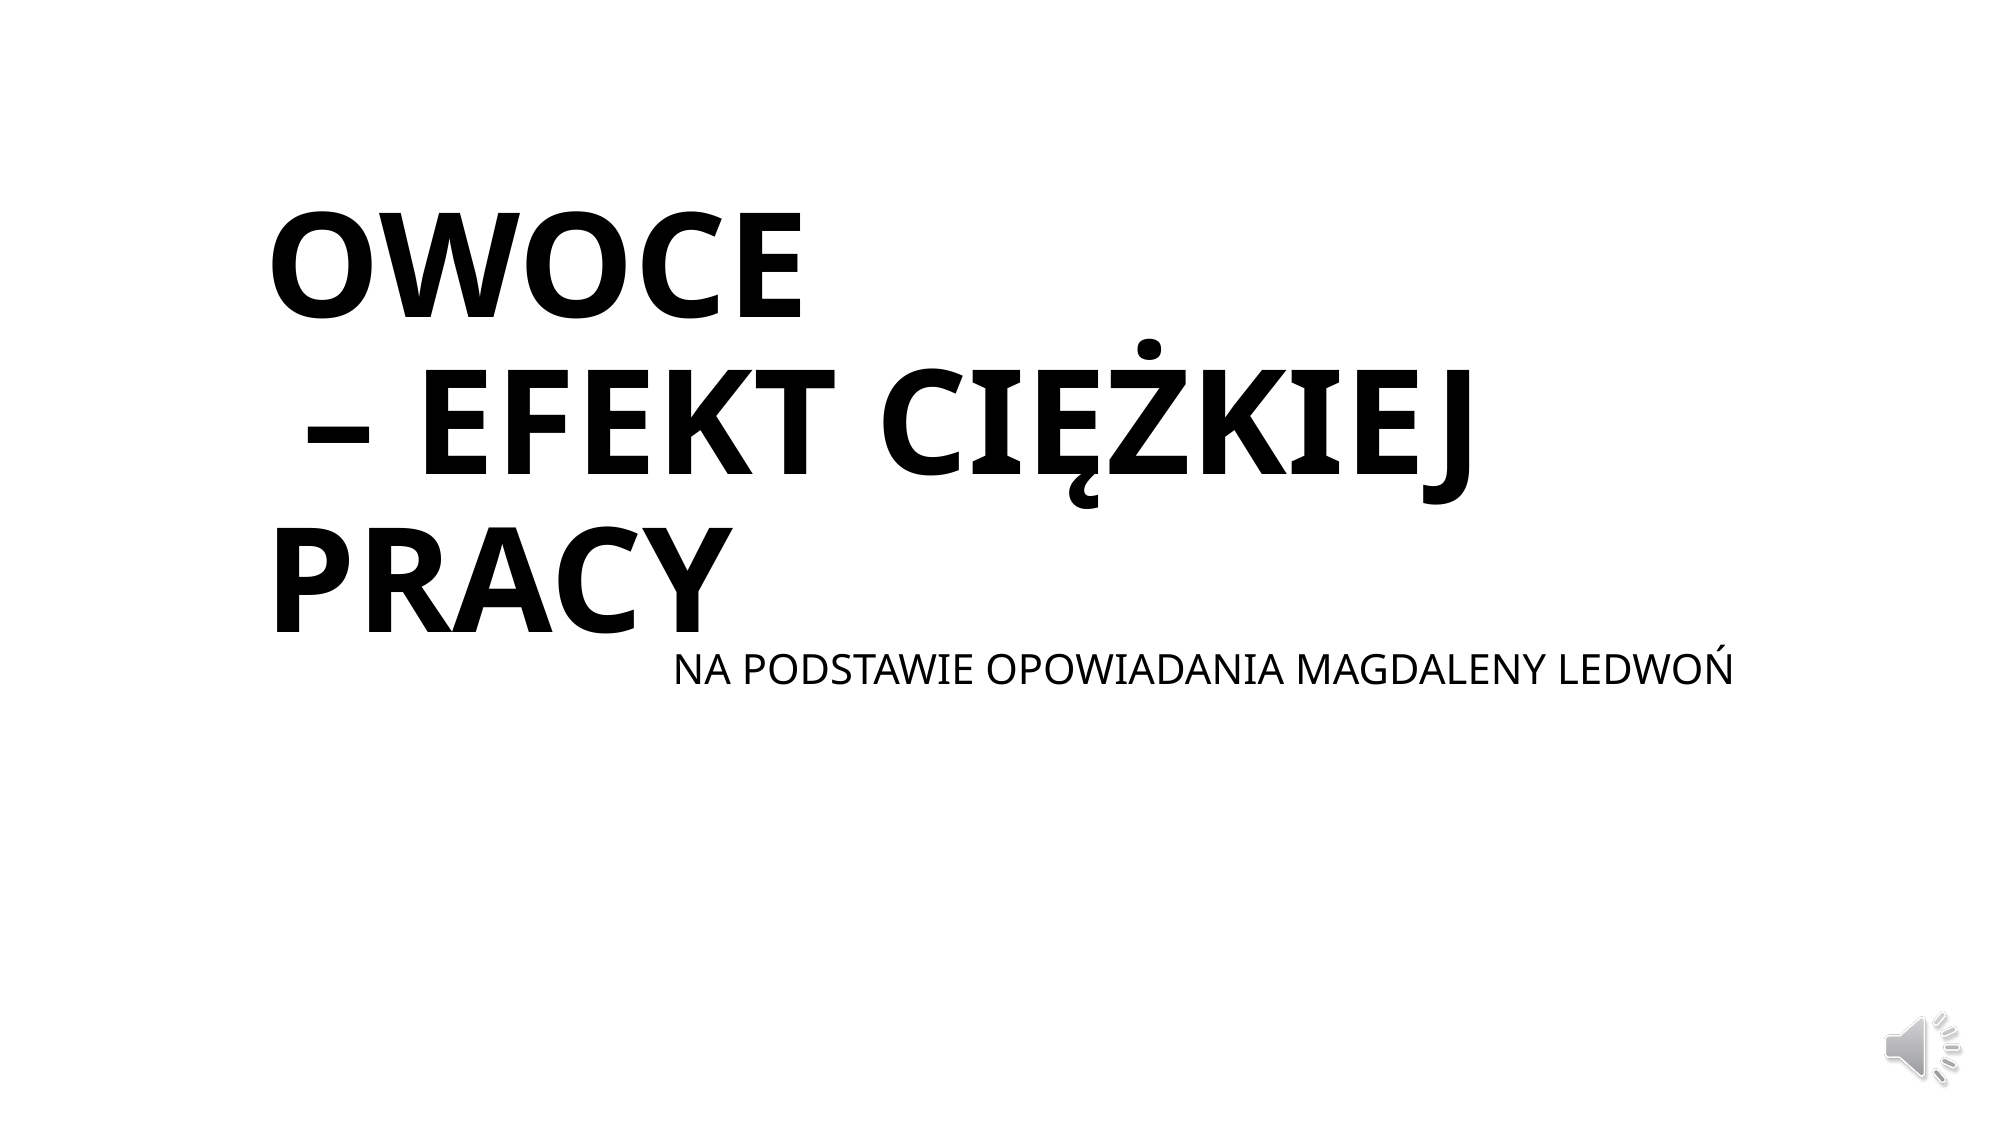

# OWOCE – EFEKT CIĘŻKIEJ PRACY
NA PODSTAWIE OPOWIADANIA MAGDALENY LEDWOŃ